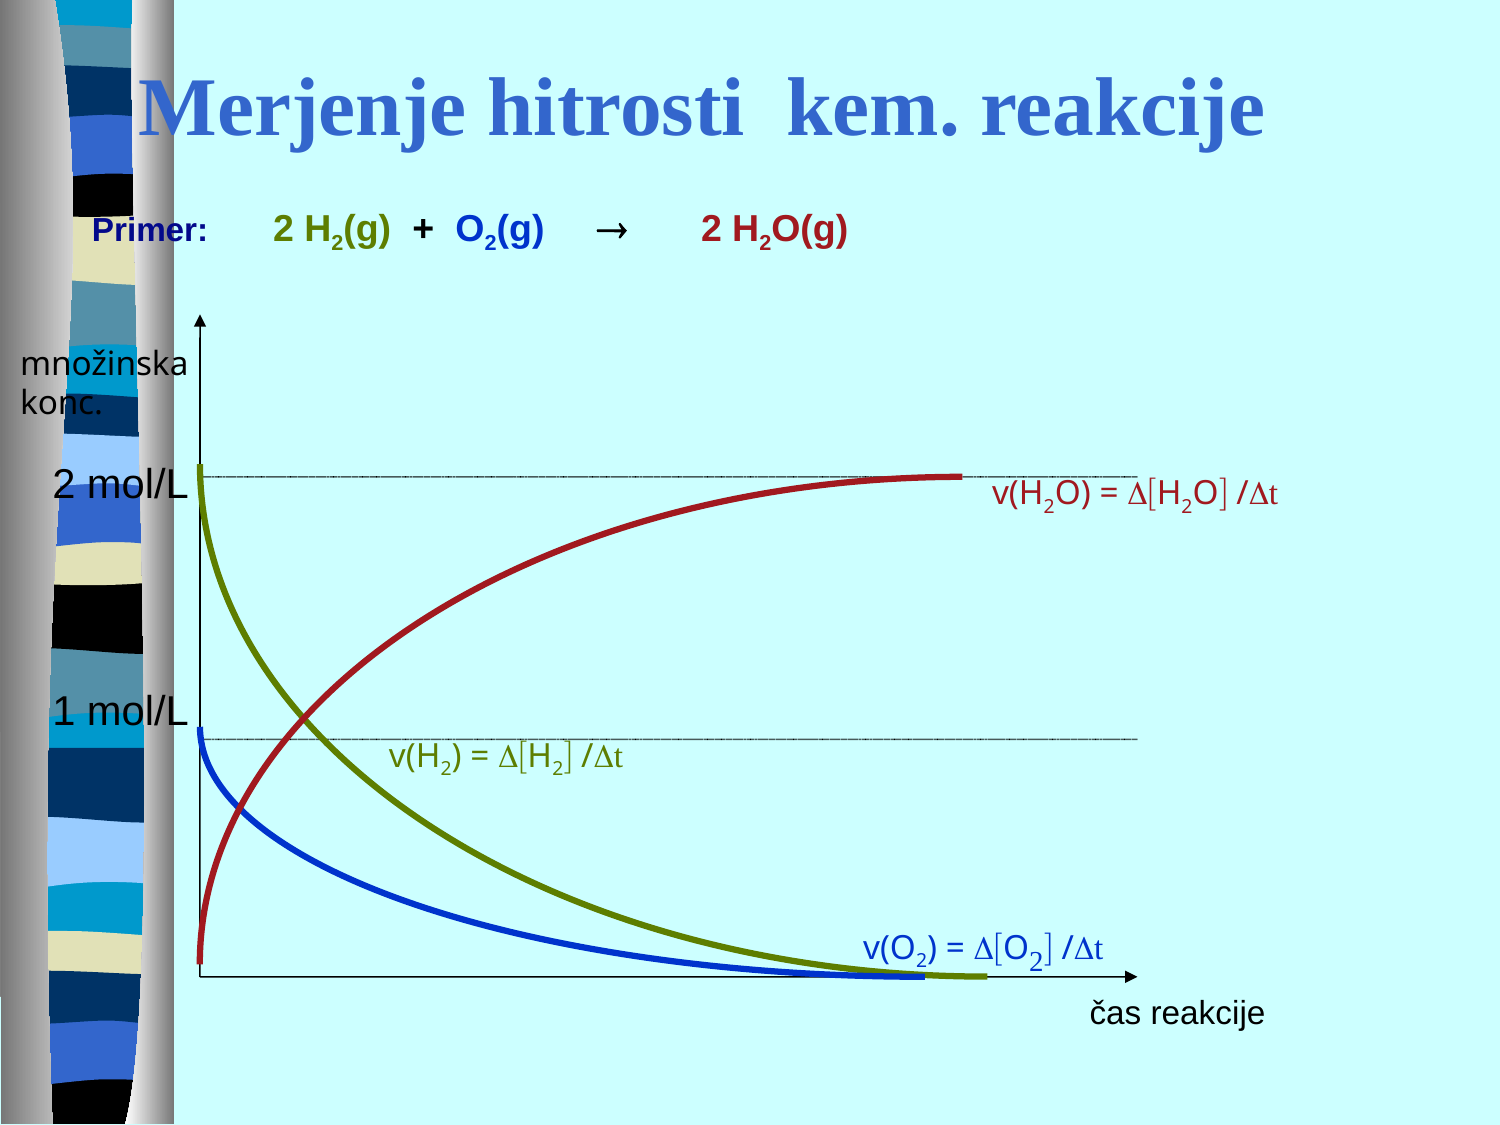

# Merjenje hitrosti kem. reakcije
Primer: 2 H2(g) + O2(g)  2 H2O(g)
množinska
konc.
čas reakcije
2 mol/L
1 mol/L
v(H2O) = H2O /t
v(H2) = H2 /t
v(O2) = O2 /t